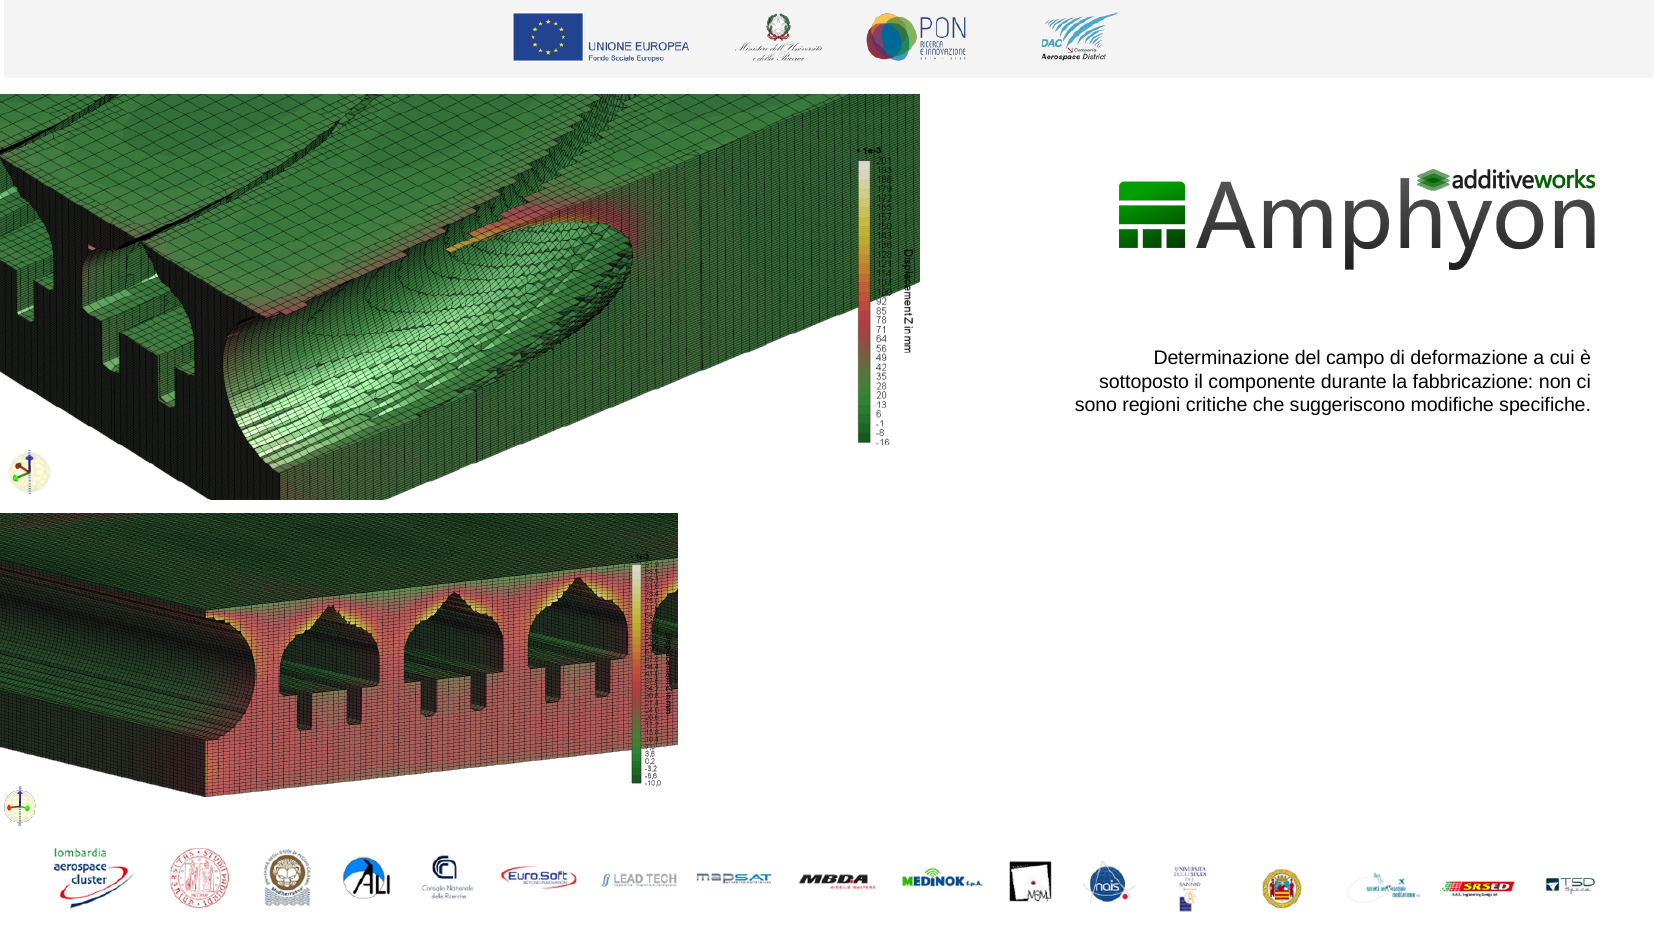

Determinazione del campo di deformazione a cui è sottoposto il componente durante la fabbricazione: non ci sono regioni critiche che suggeriscono modifiche specifiche.